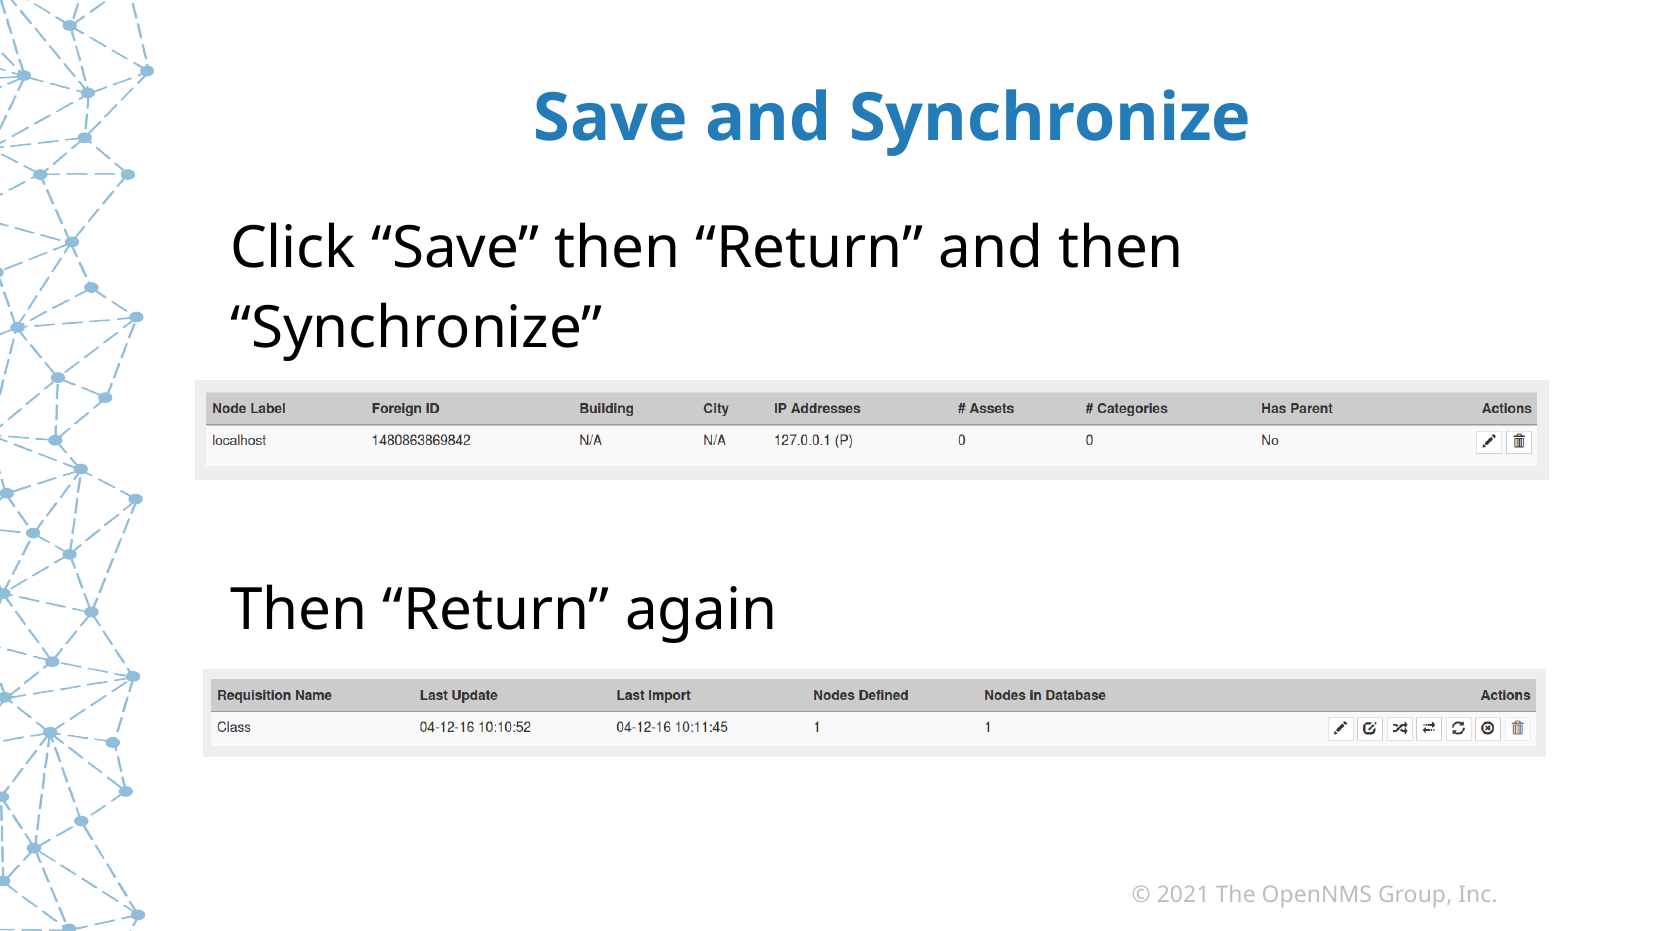

# Save and Synchronize
Click “Save” then “Return” and then “Synchronize”
Then “Return” again